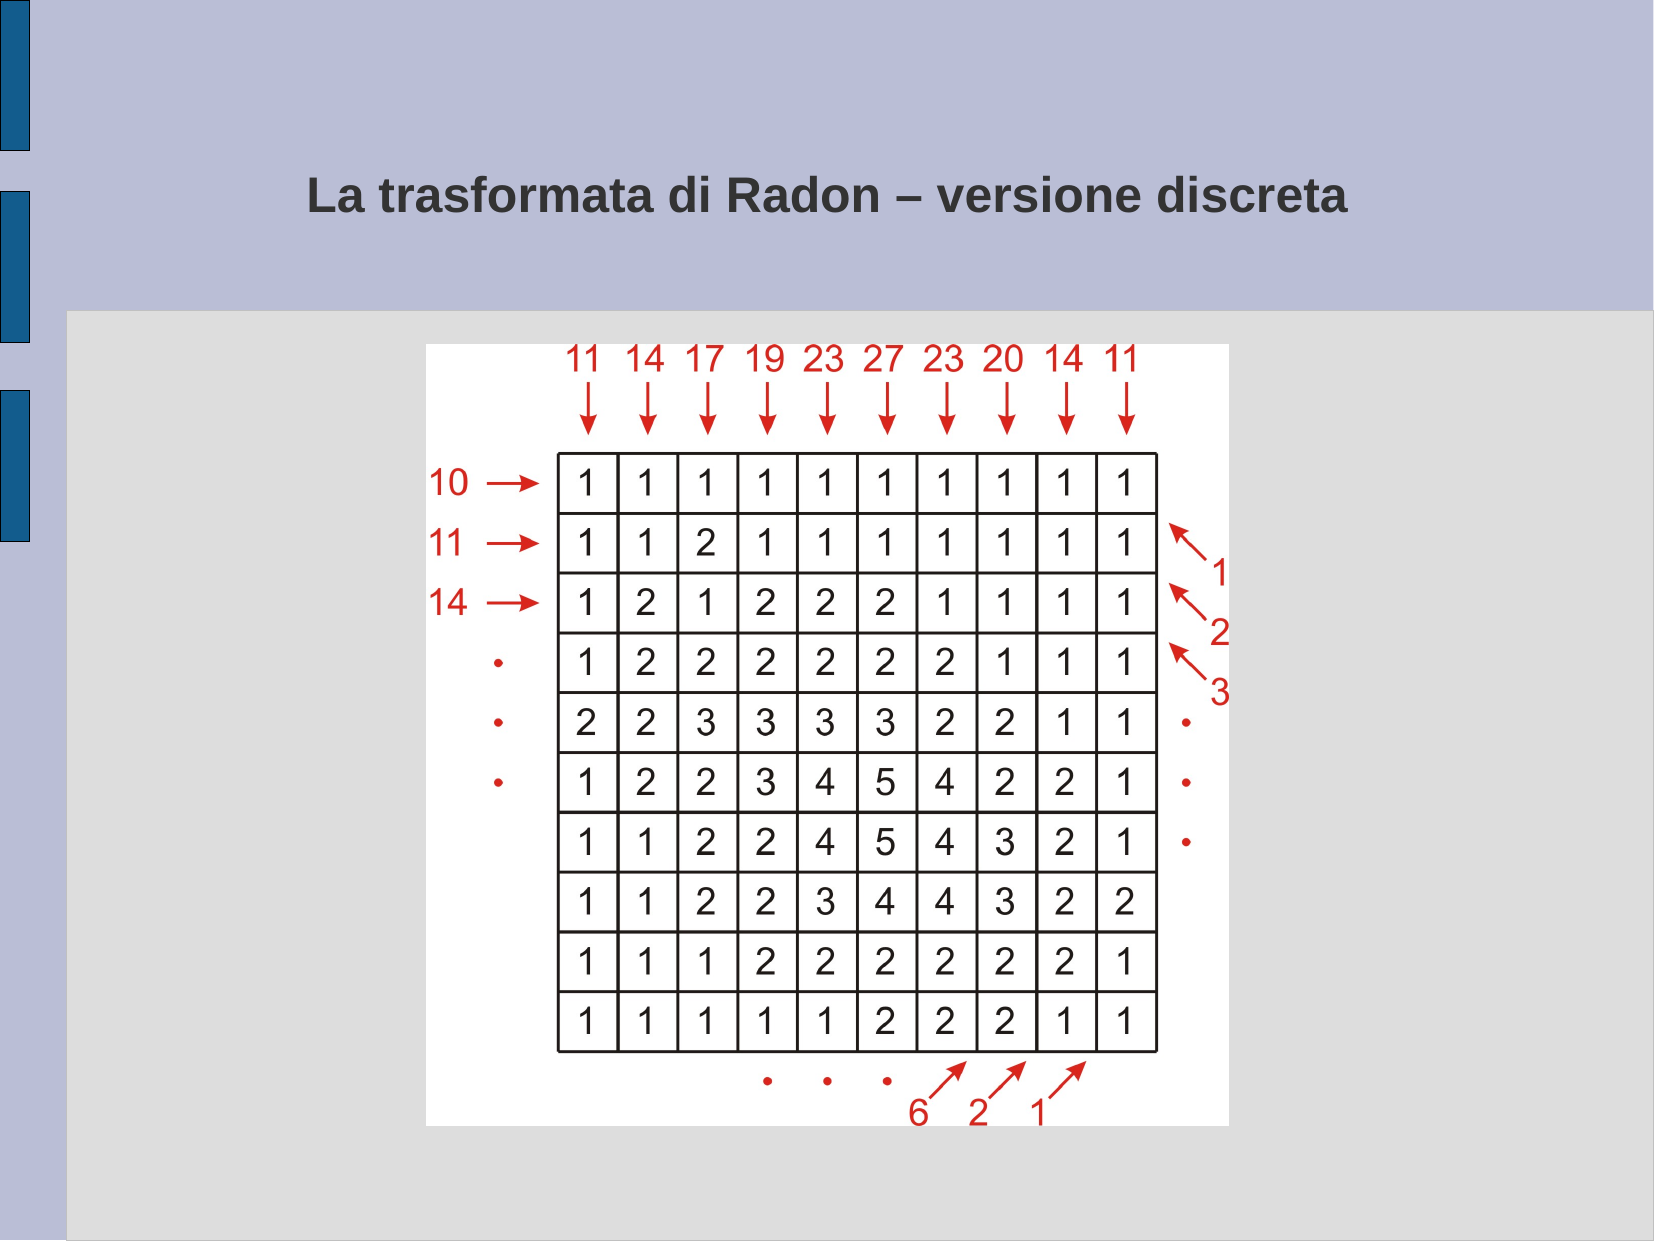

# La trasformata di Radon – versione discreta